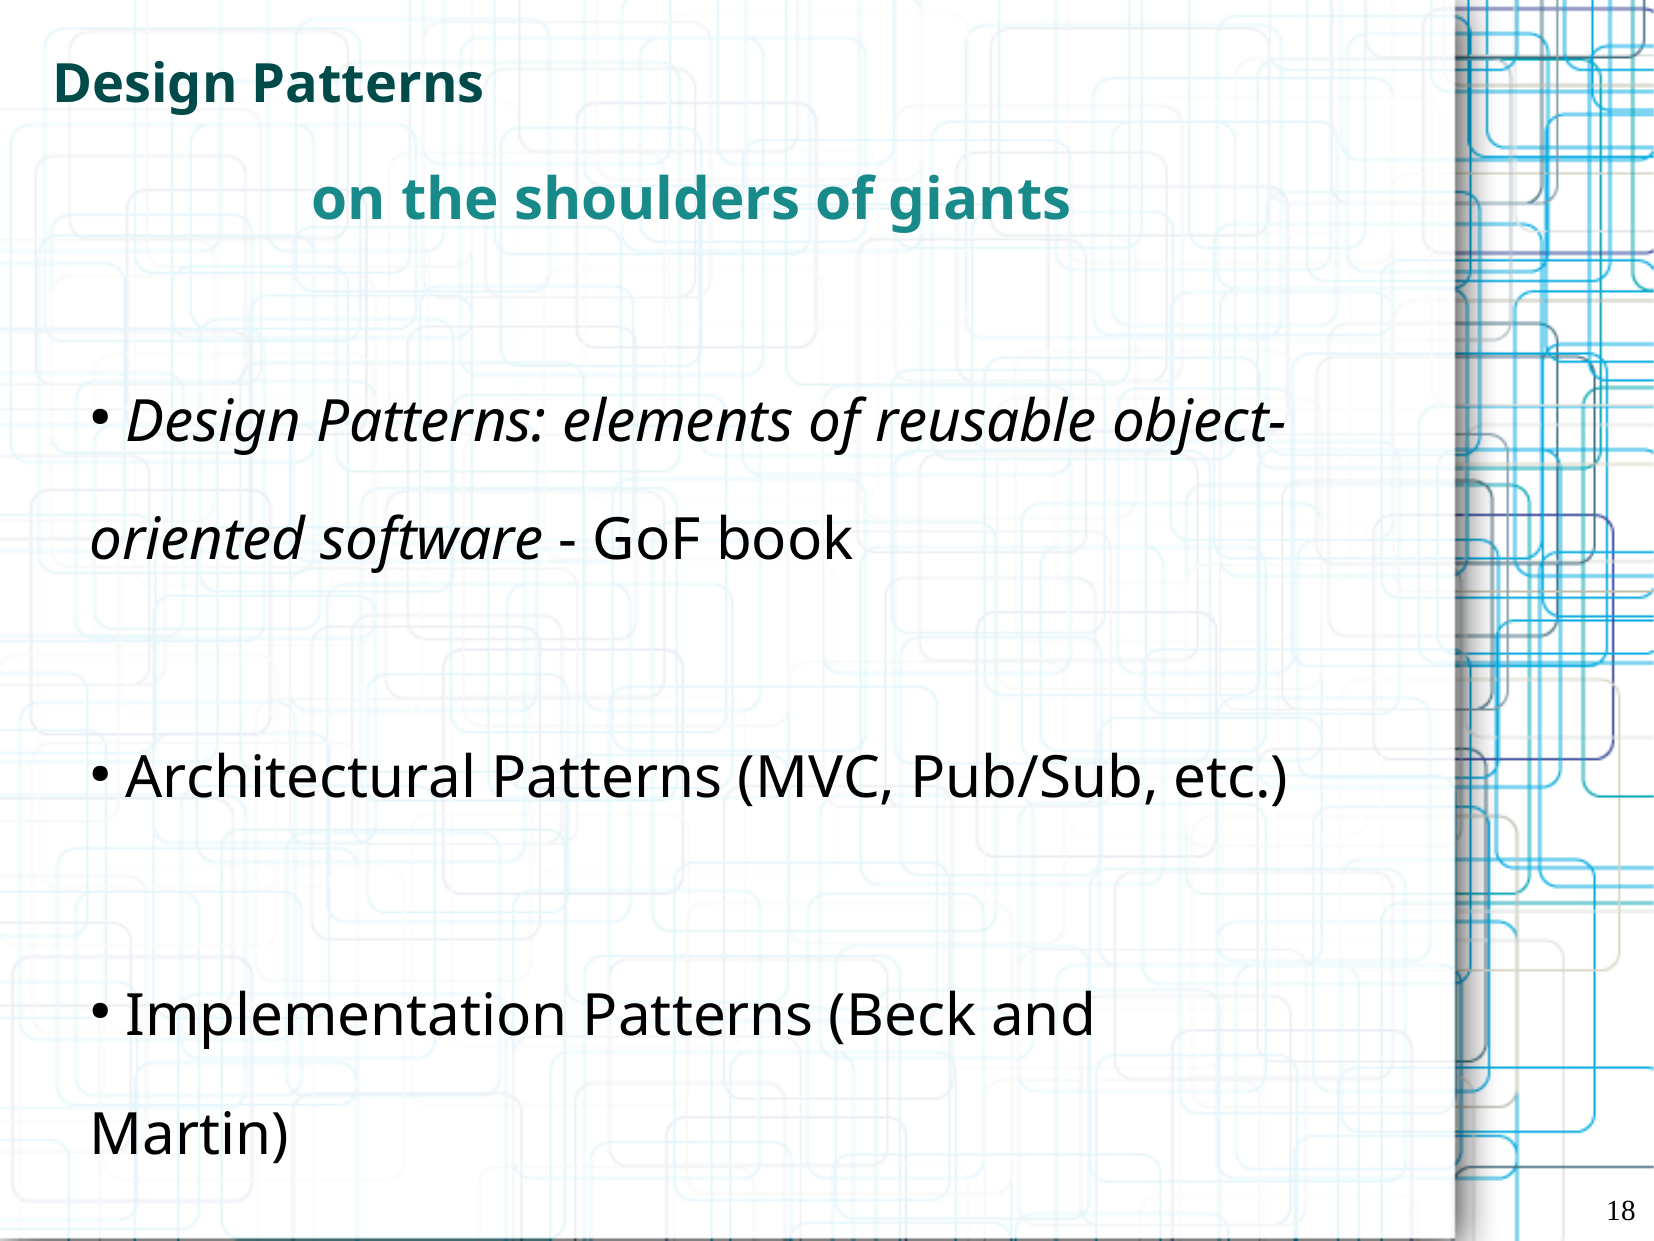

Design Patterns
on the shoulders of giants
 Design Patterns: elements of reusable object-oriented software - GoF book
 Architectural Patterns (MVC, Pub/Sub, etc.)
 Implementation Patterns (Beck and Martin)
18